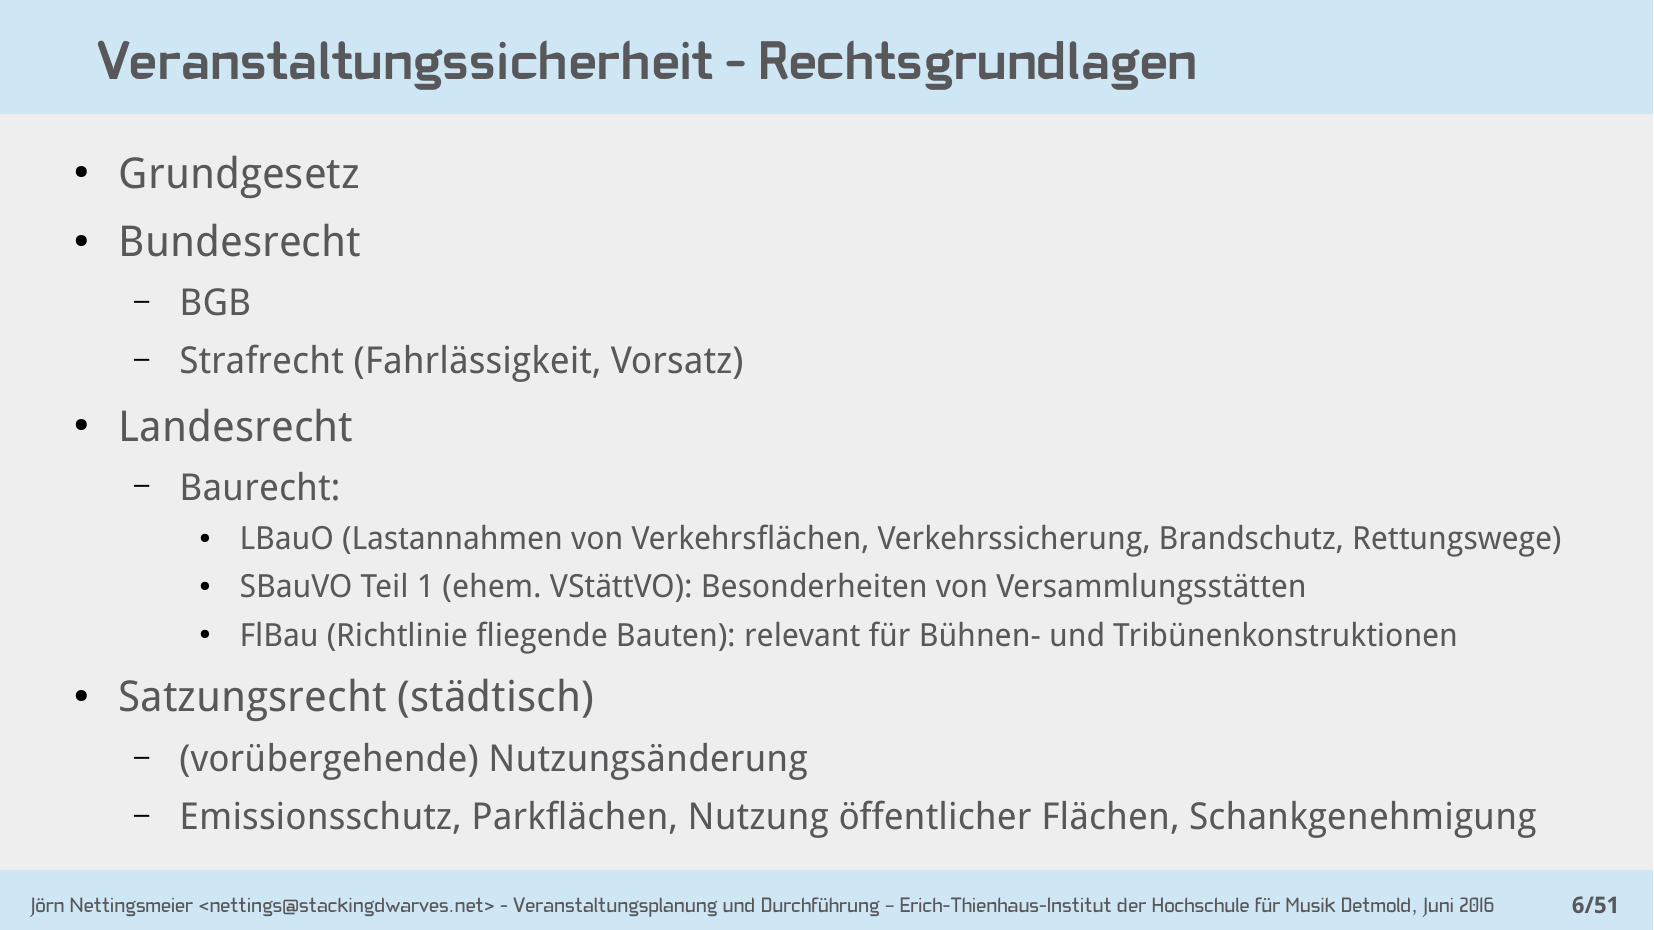

Veranstaltungssicherheit - Rechtsgrundlagen
# Grundgesetz
Bundesrecht
BGB
Strafrecht (Fahrlässigkeit, Vorsatz)
Landesrecht
Baurecht:
LBauO (Lastannahmen von Verkehrsflächen, Verkehrssicherung, Brandschutz, Rettungswege)
SBauVO Teil 1 (ehem. VStättVO): Besonderheiten von Versammlungsstätten
FlBau (Richtlinie fliegende Bauten): relevant für Bühnen- und Tribünenkonstruktionen
Satzungsrecht (städtisch)
(vorübergehende) Nutzungsänderung
Emissionsschutz, Parkflächen, Nutzung öffentlicher Flächen, Schankgenehmigung